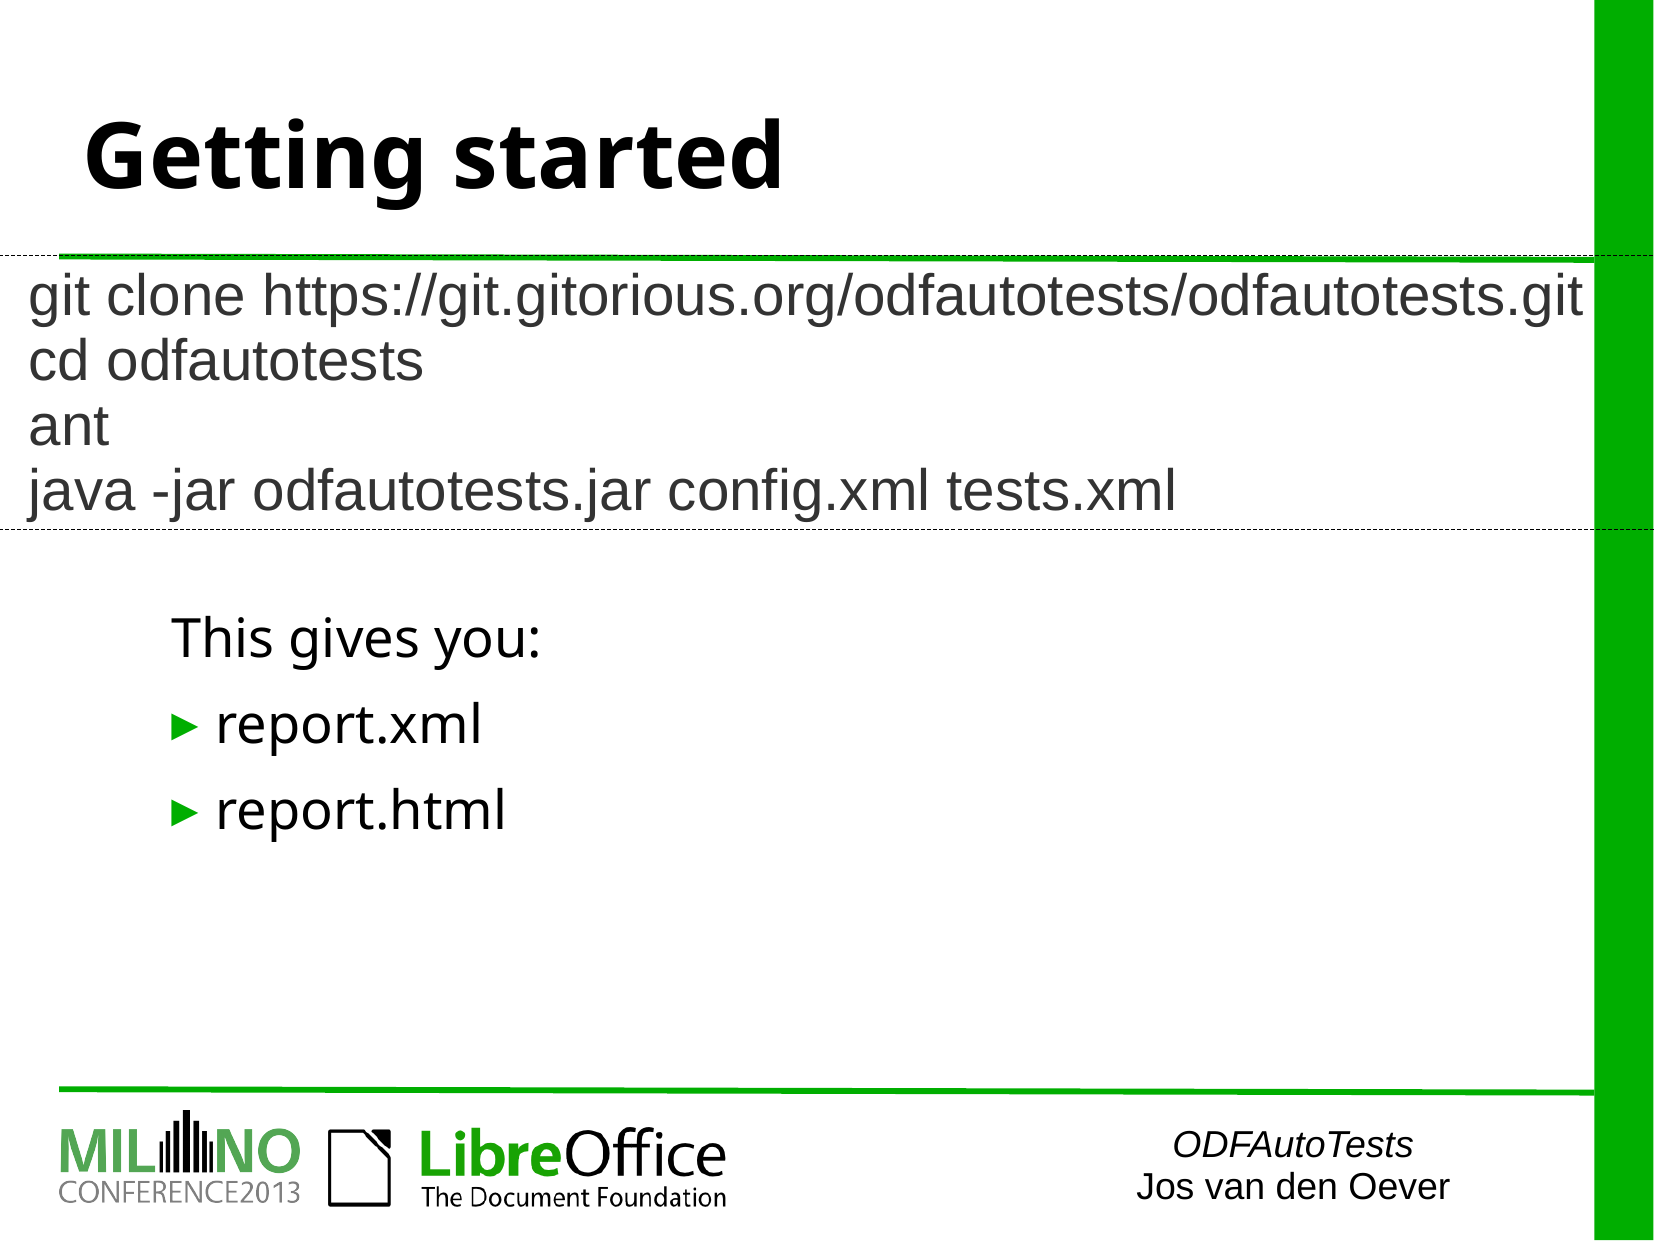

# Getting started
git clone https://git.gitorious.org/odfautotests/odfautotests.git
cd odfautotests
ant
java -jar odfautotests.jar config.xml tests.xml
This gives you:
report.xml
report.html